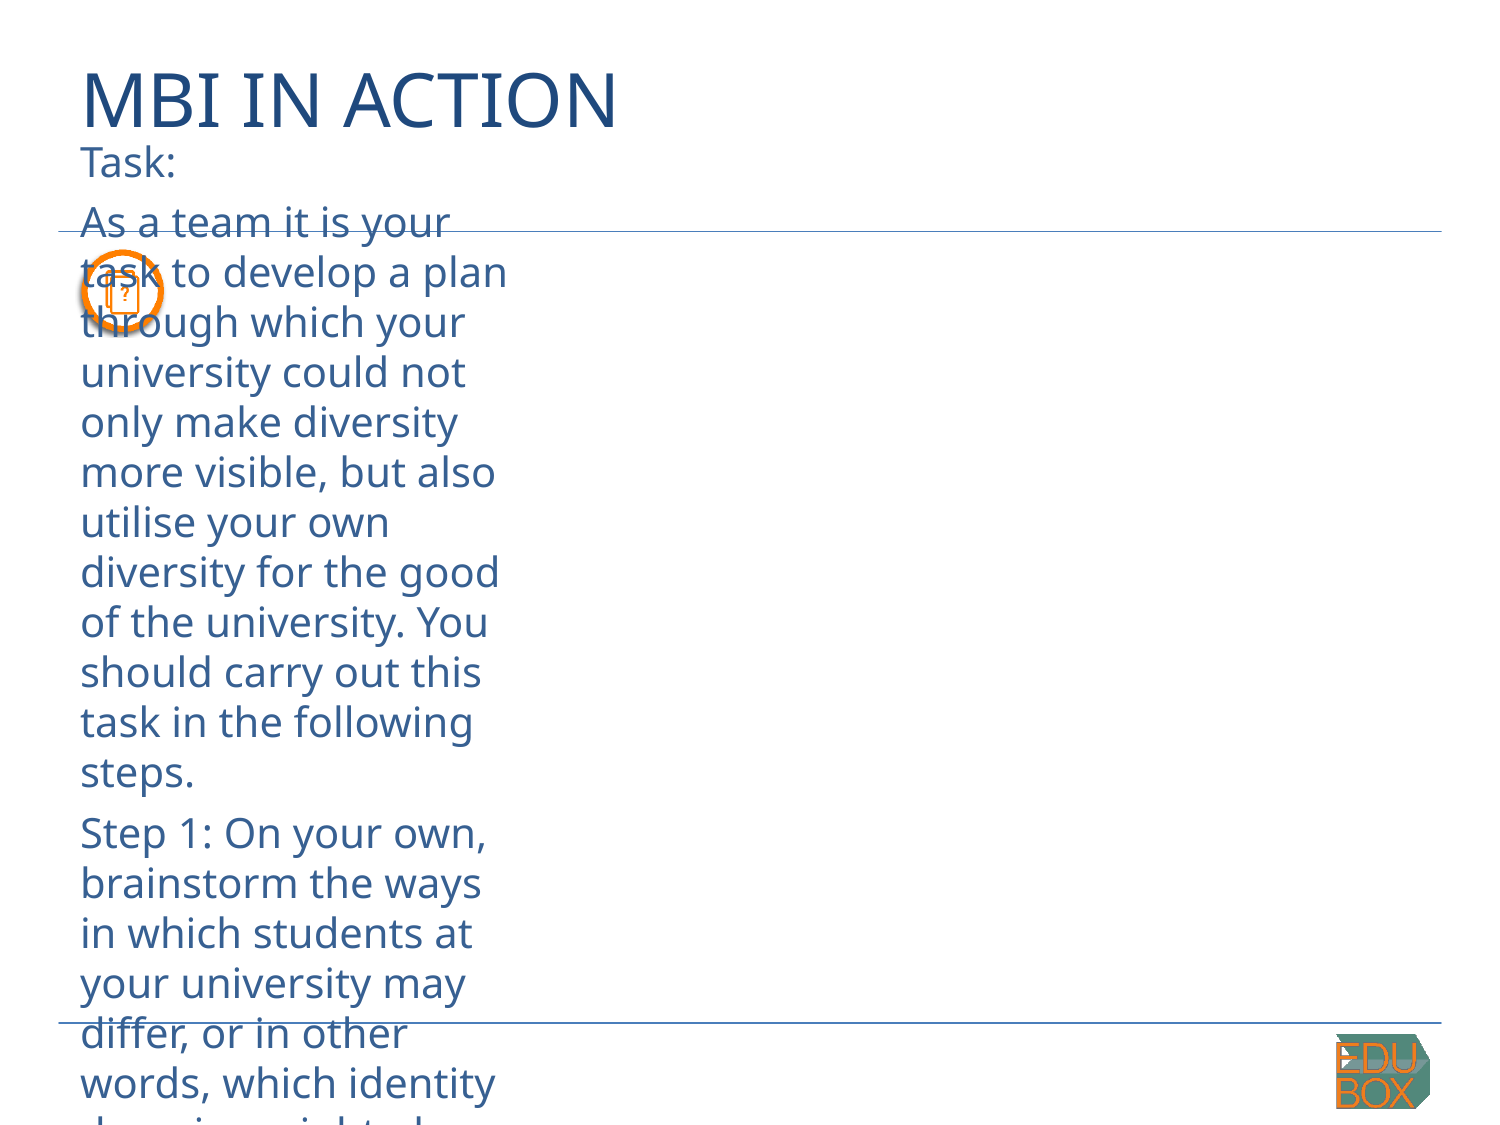

# MBI IN ACTION
Task:
As a team it is your task to develop a plan through which your university could not only make diversity more visible, but also utilise your own diversity for the good of the university. You should carry out this task in the following steps.
Step 1: On your own, brainstorm the ways in which students at your university may differ, or in other words, which identity domains might play a role among students? You may want to consider the diversity dimensions already looked at previously as well as think about dimensions which are context specific, e.g. being a full time or international student.
Step 2: Move into groups of five and use your brainstorming results to develop a diversity wheel which depicts the situation of the university.